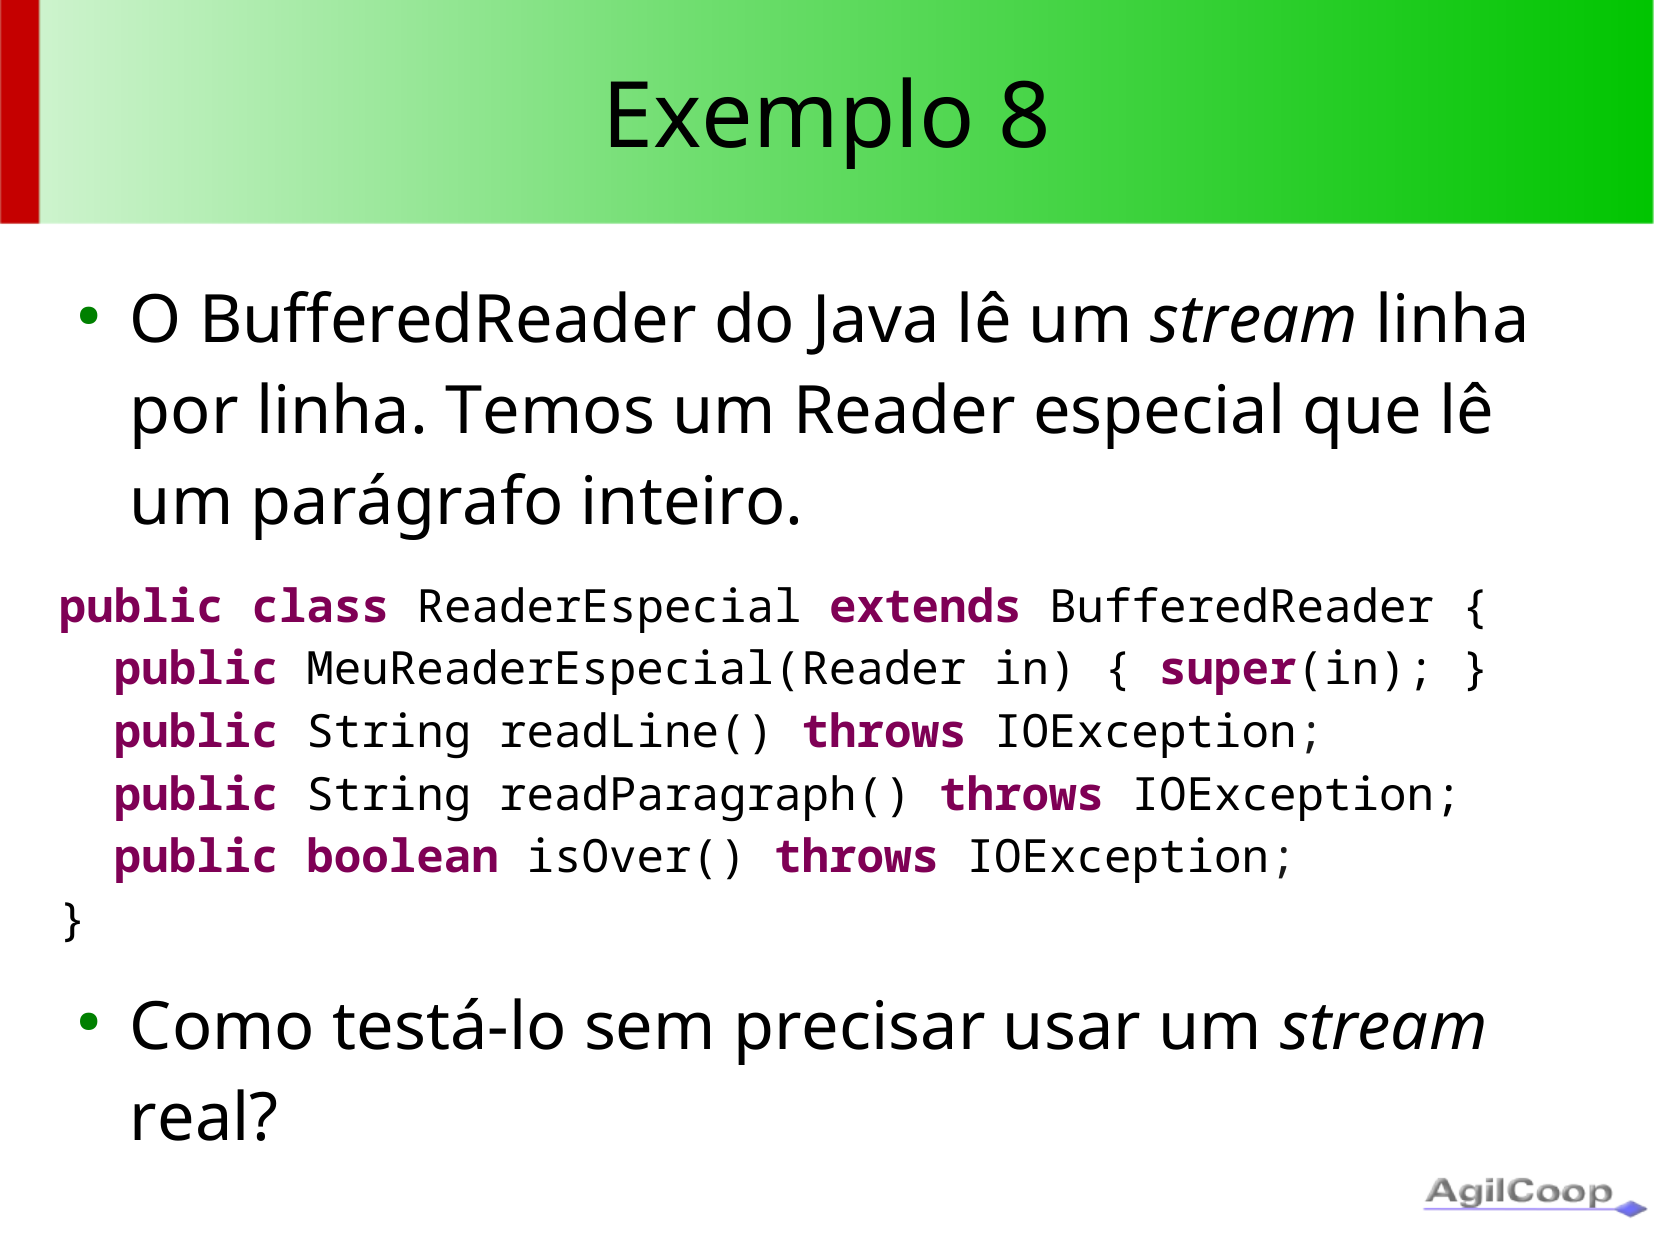

# Exemplo 8
O BufferedReader do Java lê um stream linha por linha. Temos um Reader especial que lê um parágrafo inteiro.
public class ReaderEspecial extends BufferedReader {
 public MeuReaderEspecial(Reader in) { super(in); }
 public String readLine() throws IOException;
 public String readParagraph() throws IOException;
 public boolean isOver() throws IOException;
}
Como testá-lo sem precisar usar um stream real?